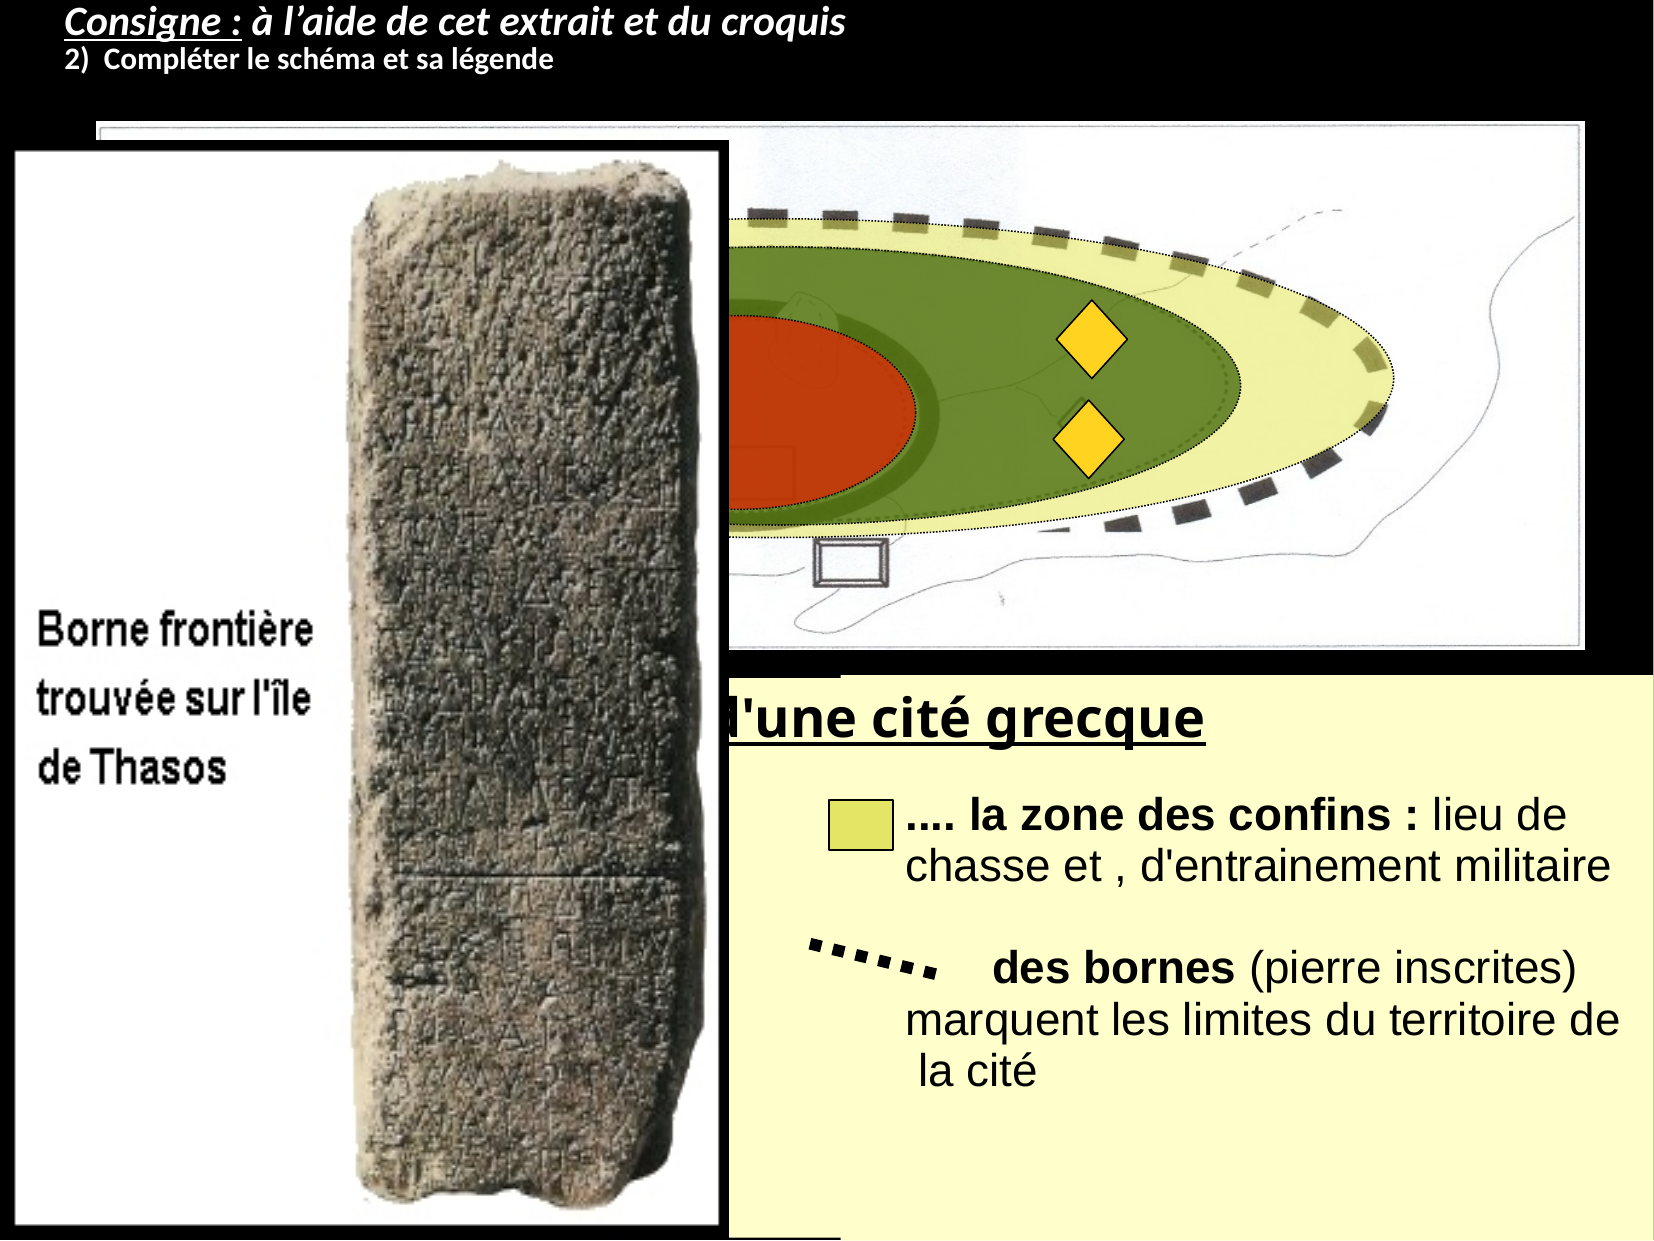

Consigne : à l’aide de cet extrait et du croquis
2) Compléter le schéma et sa légende
I. Le territoire d'une cité grecque
 la ville ...
	l'espace des terres cultivées...
	.... est organisé autour des villages
.... la zone des confins : lieu de chasse et , d'entrainement militaire
	 des bornes (pierre inscrites) marquent les limites du territoire de la cité